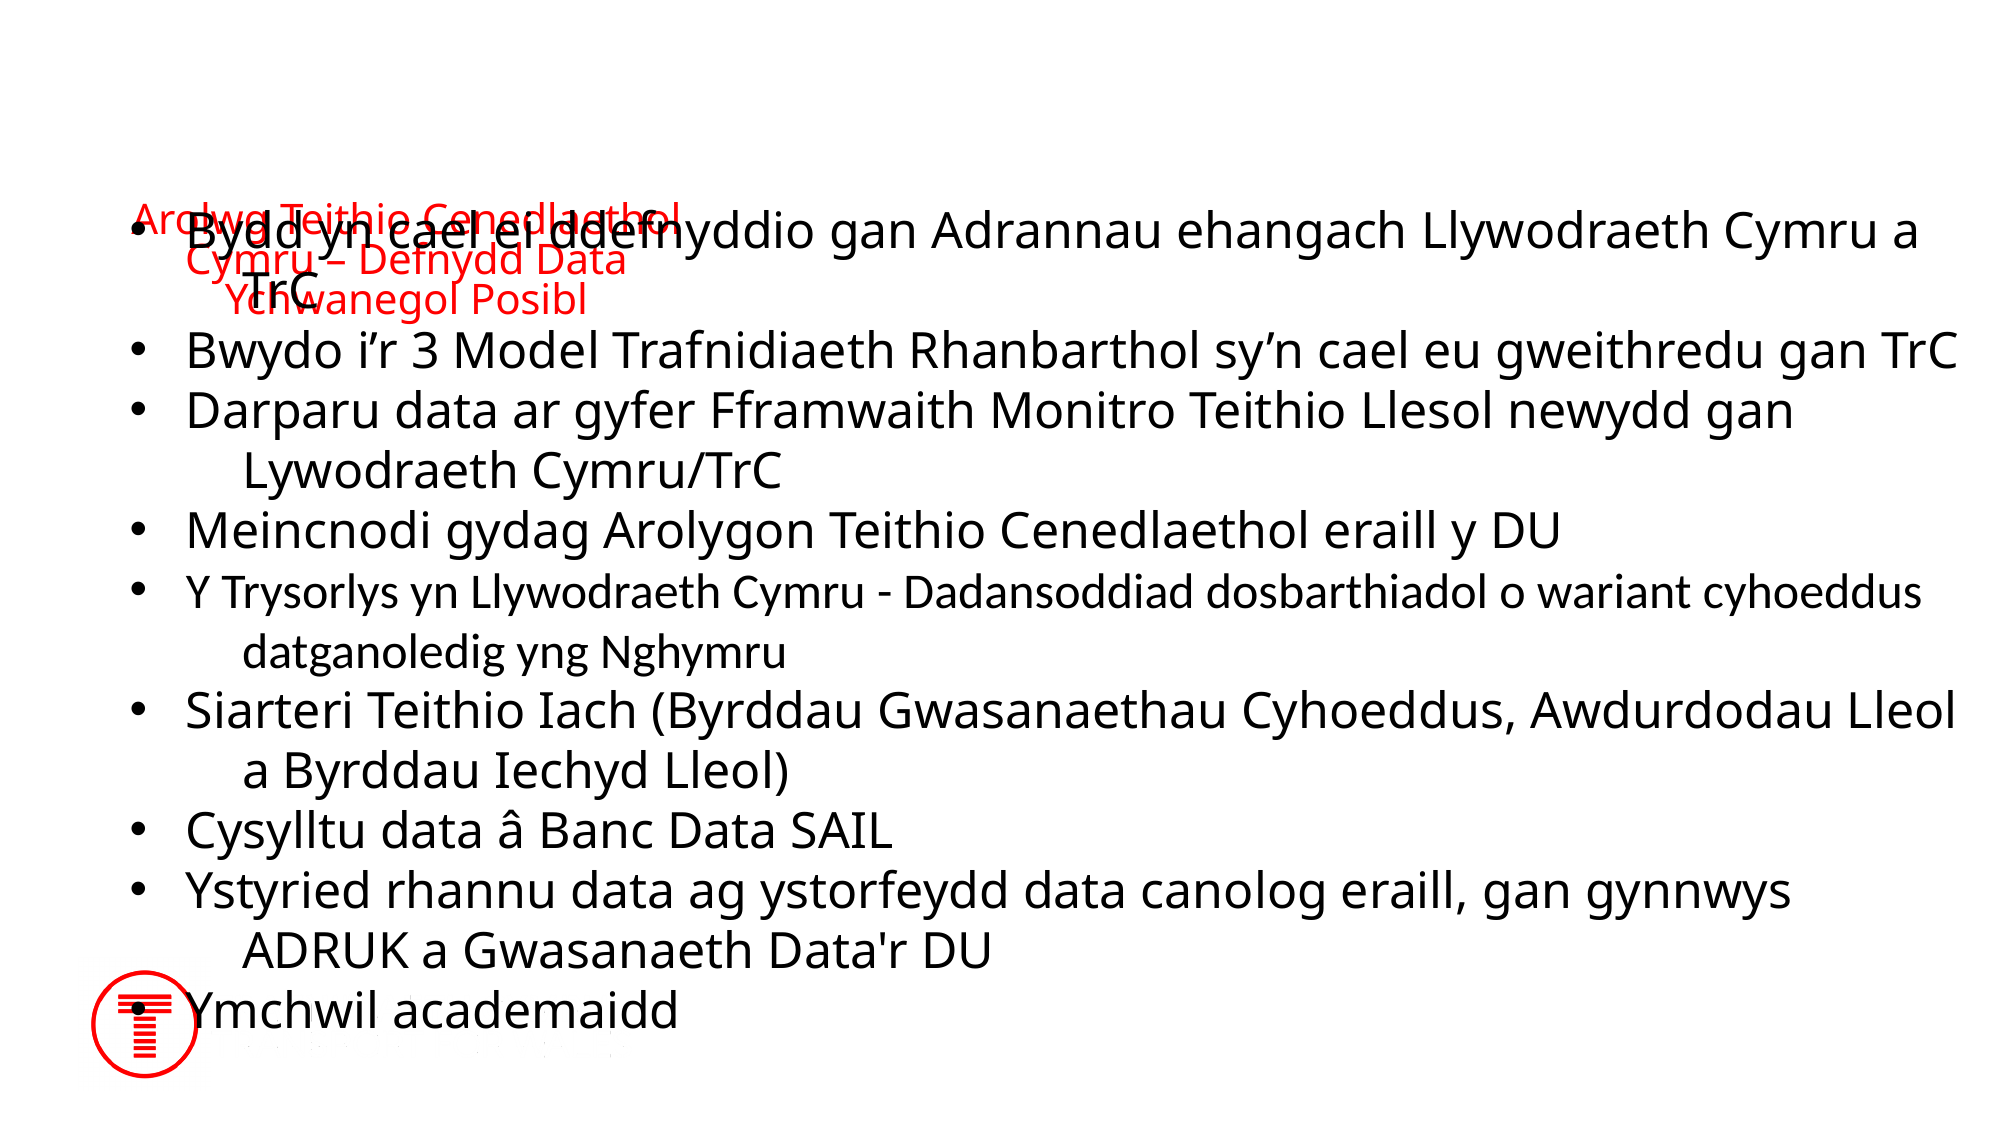

Bydd yn cael ei ddefnyddio gan Adrannau ehangach Llywodraeth Cymru a TrC
Bwydo i’r 3 Model Trafnidiaeth Rhanbarthol sy’n cael eu gweithredu gan TrC
Darparu data ar gyfer Fframwaith Monitro Teithio Llesol newydd gan Lywodraeth Cymru/TrC
Meincnodi gydag Arolygon Teithio Cenedlaethol eraill y DU
Y Trysorlys yn Llywodraeth Cymru - Dadansoddiad dosbarthiadol o wariant cyhoeddus datganoledig yng Nghymru
Siarteri Teithio Iach (Byrddau Gwasanaethau Cyhoeddus, Awdurdodau Lleol a Byrddau Iechyd Lleol)
Cysylltu data â Banc Data SAIL
Ystyried rhannu data ag ystorfeydd data canolog eraill, gan gynnwys ADRUK a Gwasanaeth Data'r DU
Ymchwil academaidd
# Arolwg Teithio Cenedlaethol Cymru – Defnydd Data Ychwanegol Posibl